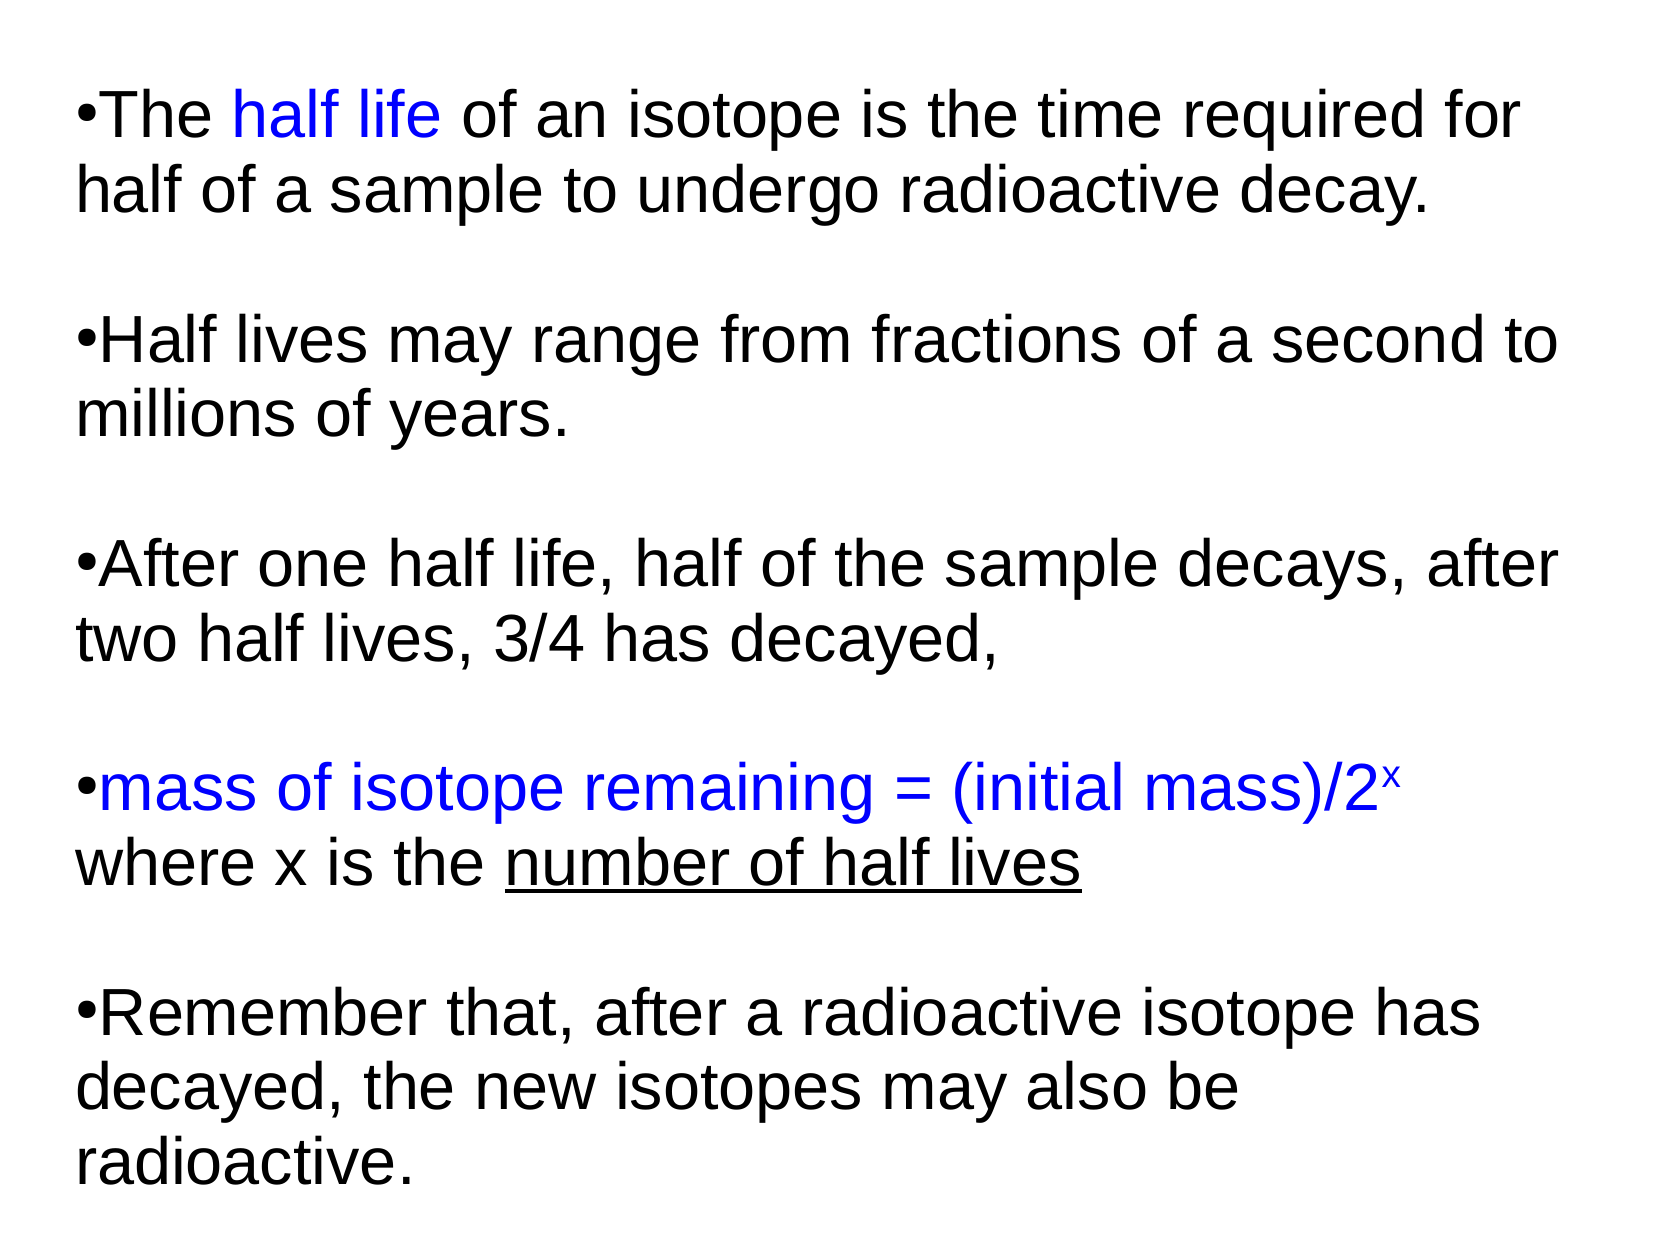

# The half life of an isotope is the time required for half of a sample to undergo radioactive decay.
Half lives may range from fractions of a second to millions of years.
After one half life, half of the sample decays, after two half lives, 3/4 has decayed,
mass of isotope remaining = (initial mass)/2x
where x is the number of half lives
Remember that, after a radioactive isotope has decayed, the new isotopes may also be radioactive.